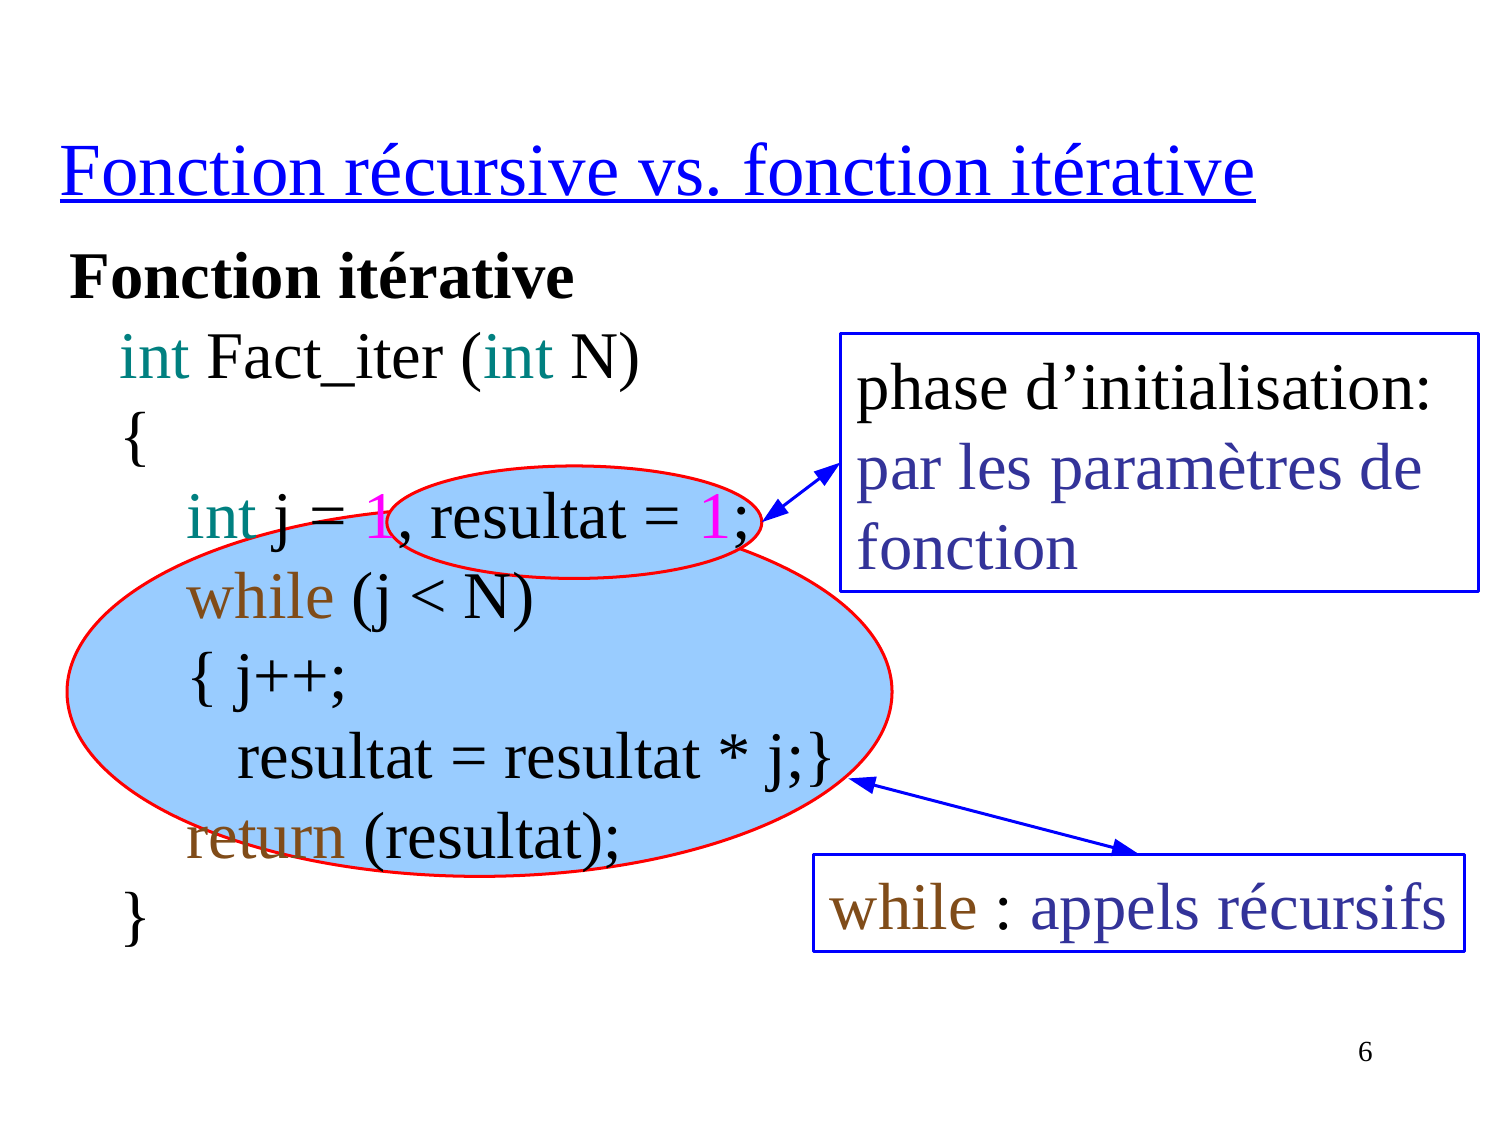

Fonction récursive vs. fonction itérative
Fonction itérative
 int Fact_iter (int N)
 {
 int j = 1, resultat = 1;
 while (j < N)
 { j++;
 resultat = resultat * j;}
 return (resultat);
 }
phase d’initialisation:
par les paramètres de fonction
while : appels récursifs
6